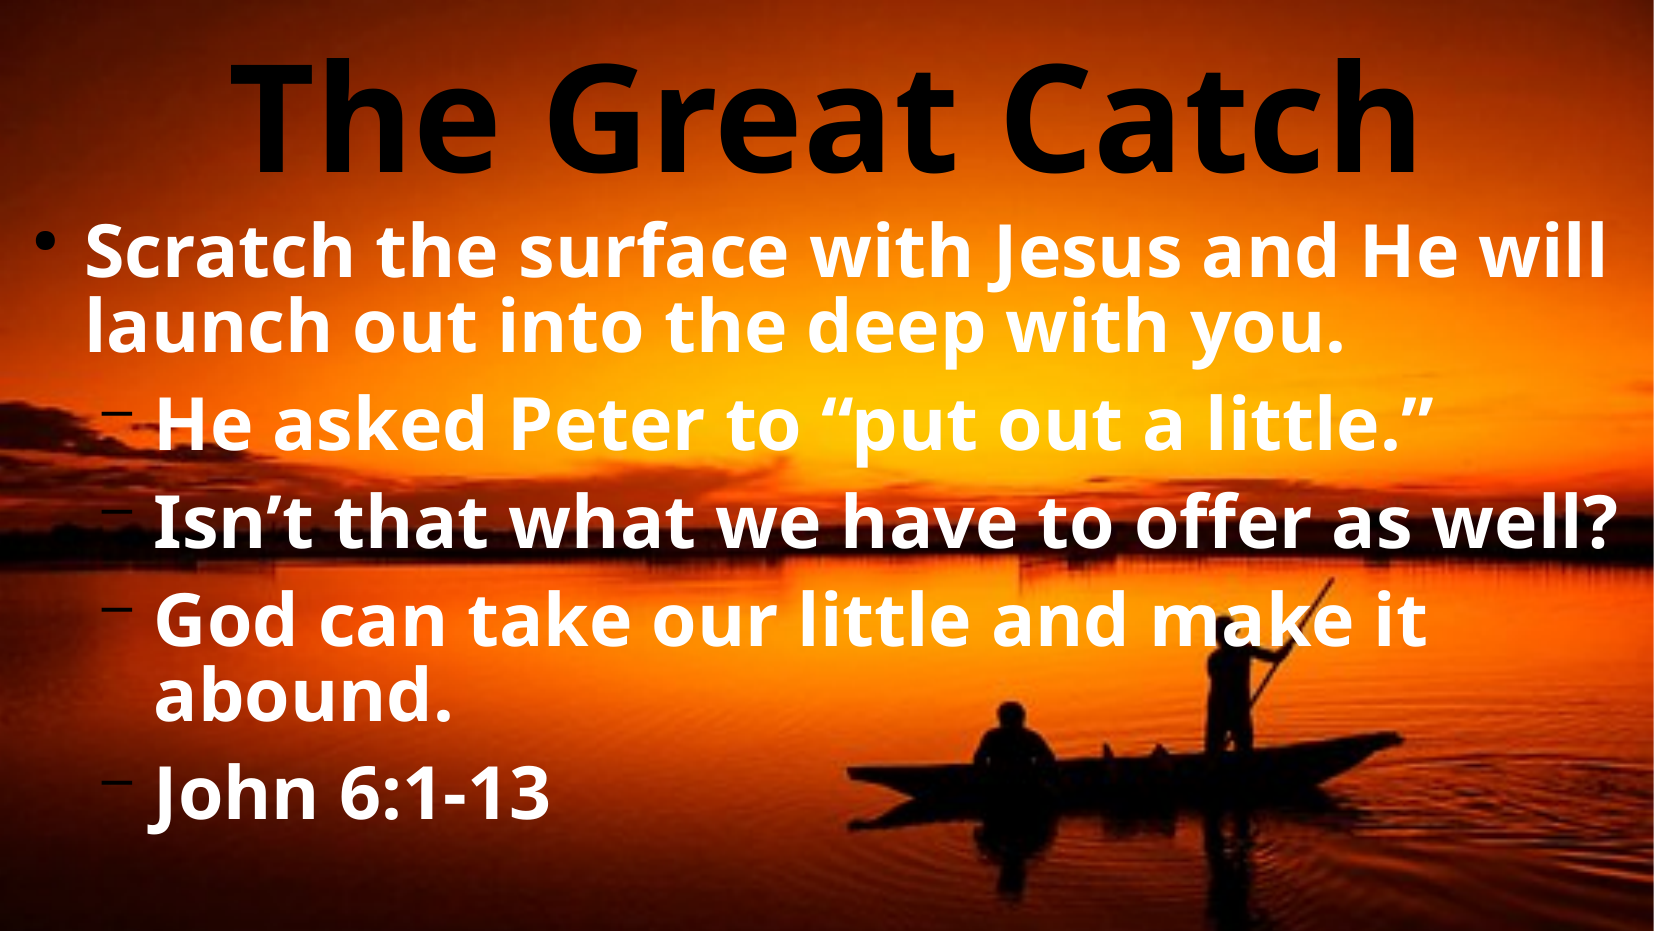

# The Great Catch
Scratch the surface with Jesus and He will launch out into the deep with you.
He asked Peter to “put out a little.”
Isn’t that what we have to offer as well?
God can take our little and make it abound.
John 6:1-13